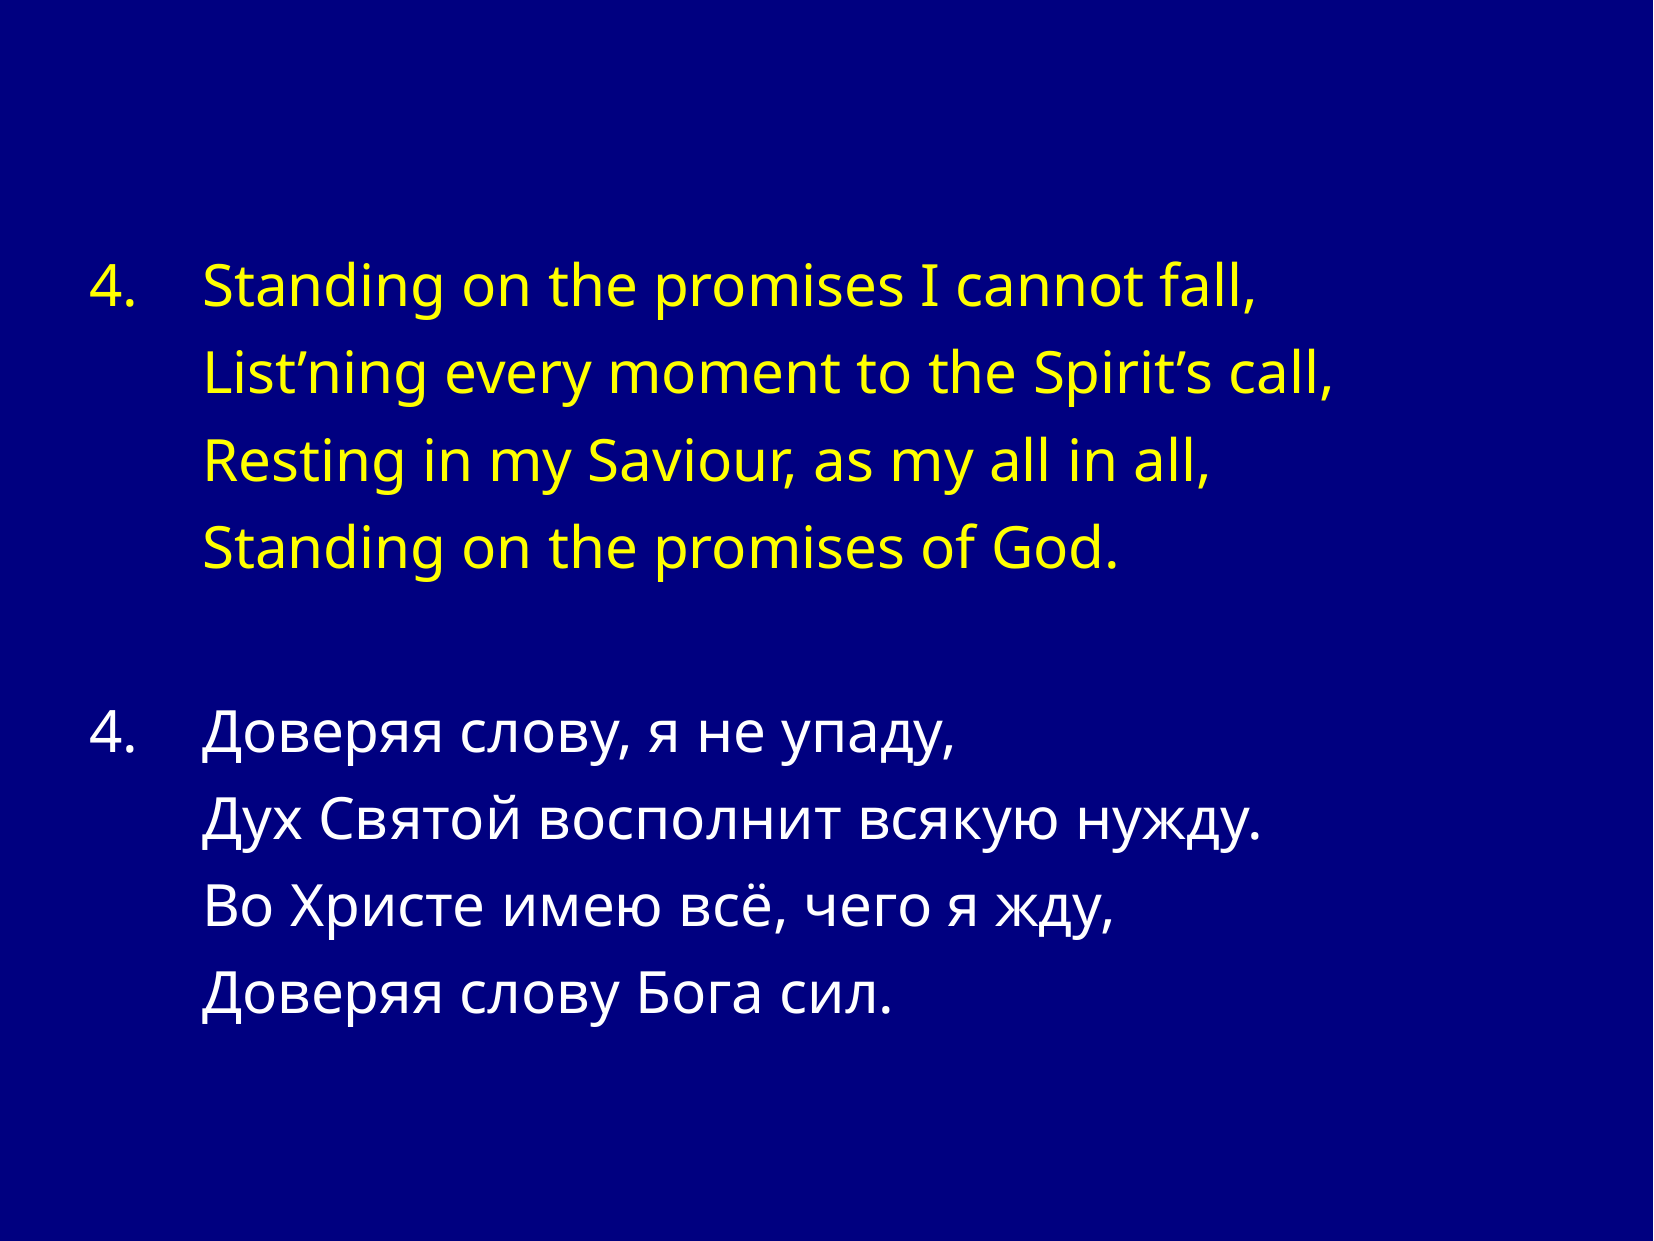

4.	Standing on the promises I cannot fall,
	List’ning every moment to the Spirit’s call,
	Resting in my Saviour, as my all in all,
	Standing on the promises of God.
4.	Доверяя слову, я не упаду,
	Дух Святой восполнит всякую нужду.
	Во Христе имею всё, чего я жду,
	Доверяя слову Бога сил.